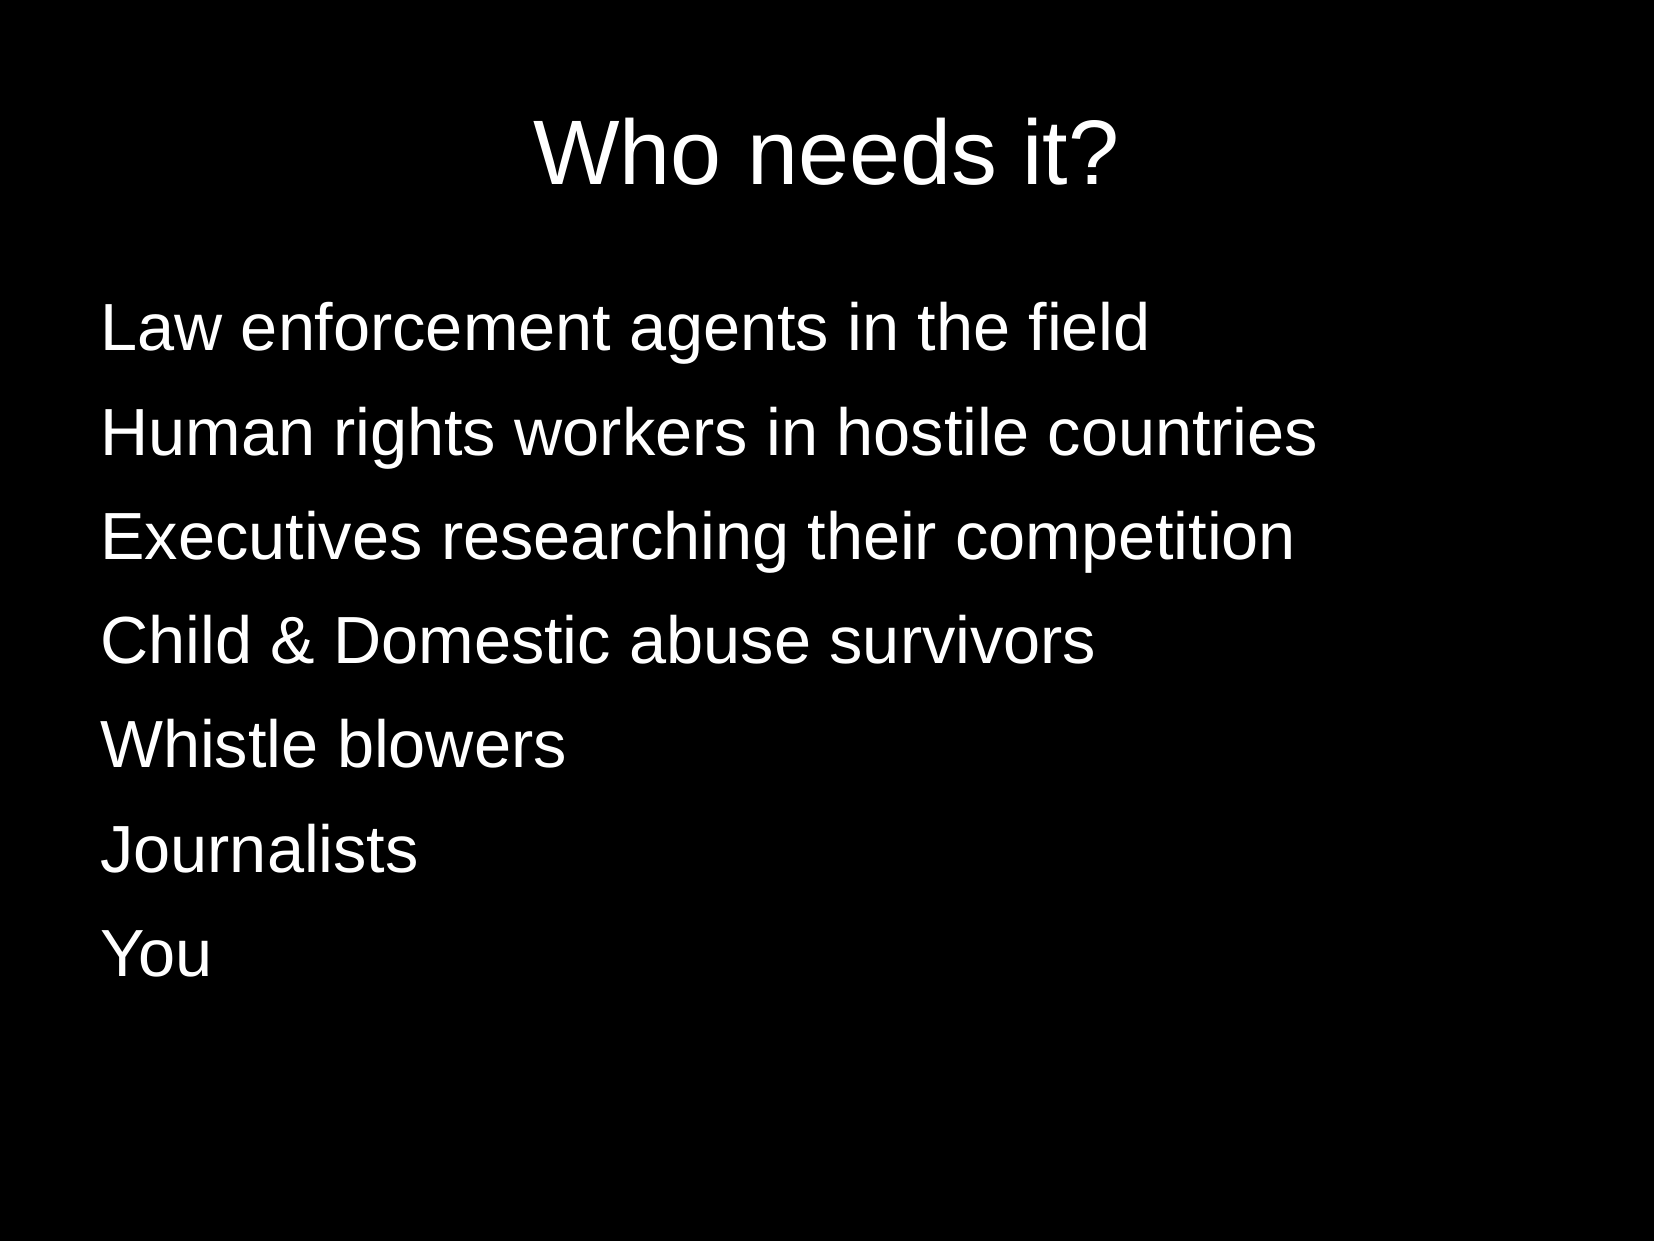

# Who needs it?
Law enforcement agents in the field
Human rights workers in hostile countries
Executives researching their competition
Child & Domestic abuse survivors
Whistle blowers
Journalists
You